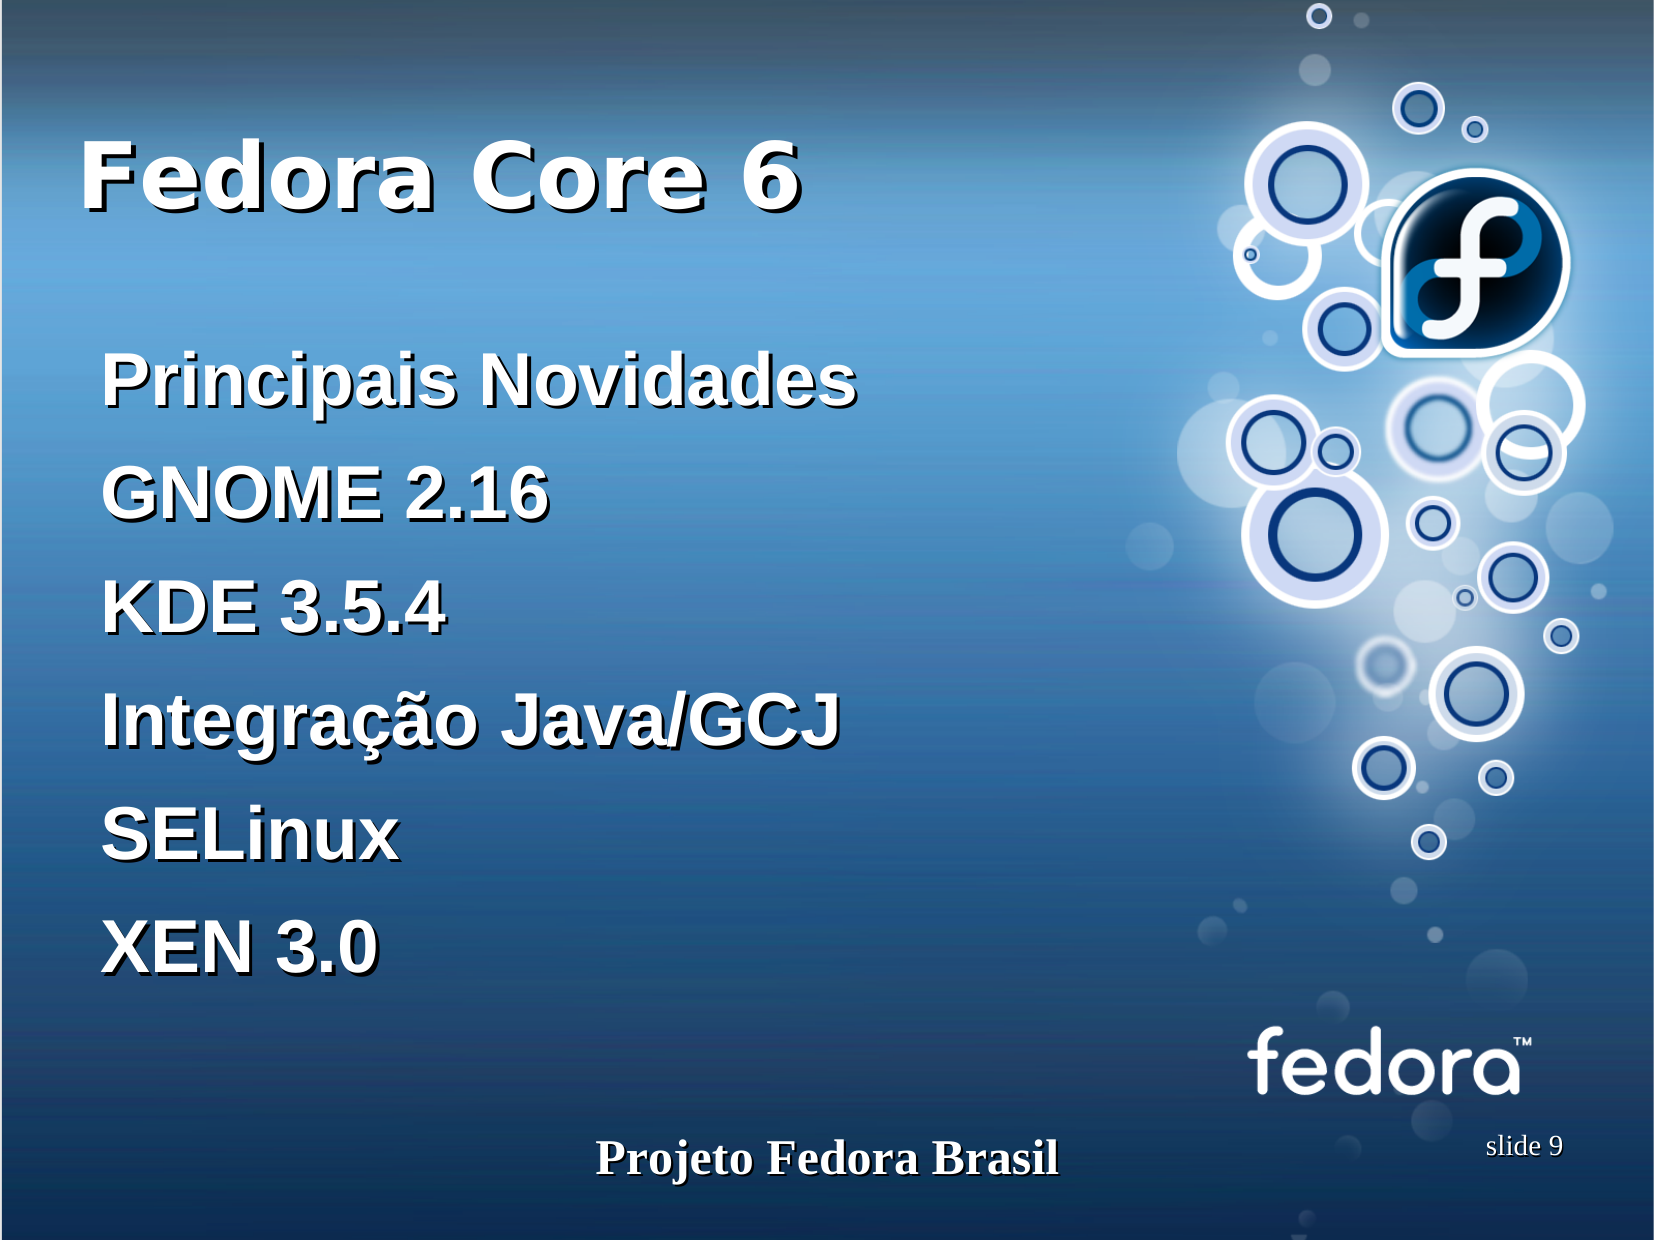

# Fedora Core 6
Principais Novidades
GNOME 2.16
KDE 3.5.4
Integração Java/GCJ
SELinux
XEN 3.0
9